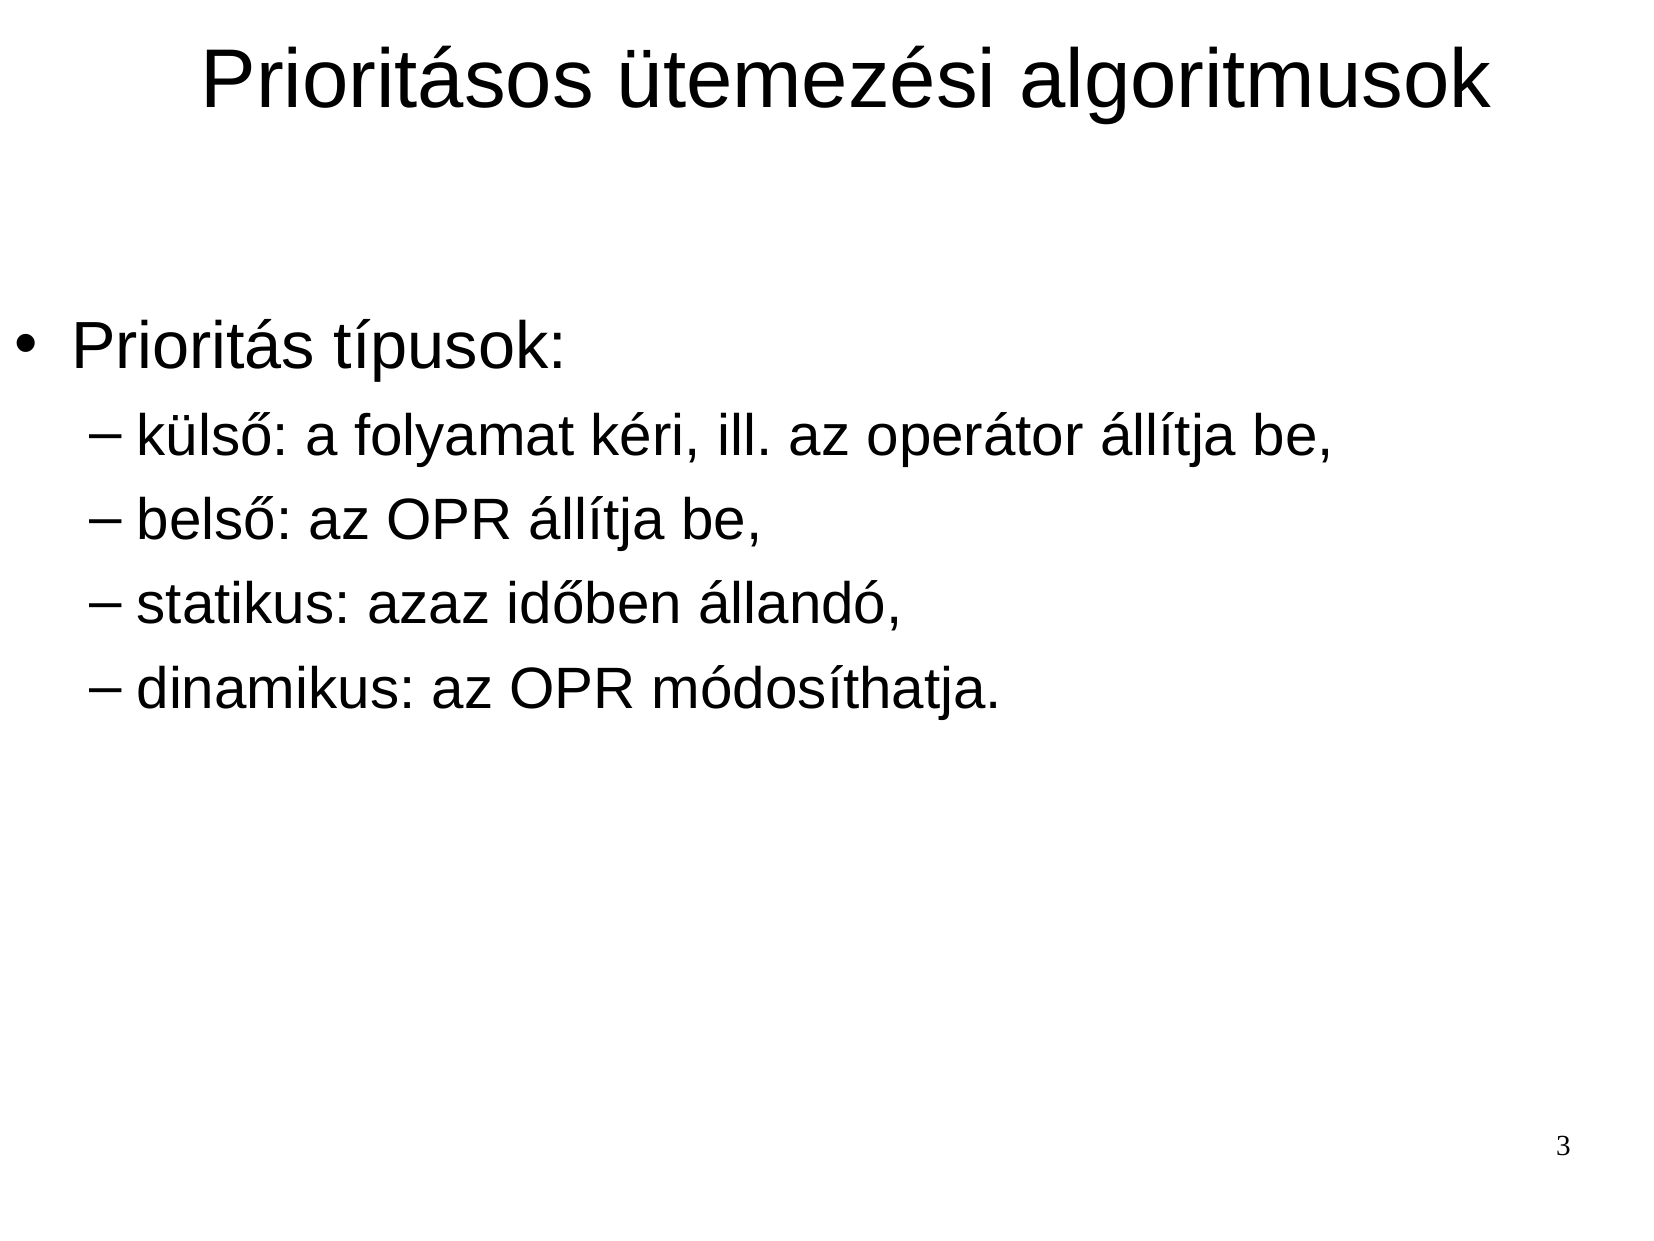

# Prioritásos ütemezési algoritmusok
Prioritás típusok:
külső: a folyamat kéri, ill. az operátor állítja be,
belső: az OPR állítja be,
statikus: azaz időben állandó,
dinamikus: az OPR módosíthatja.
3